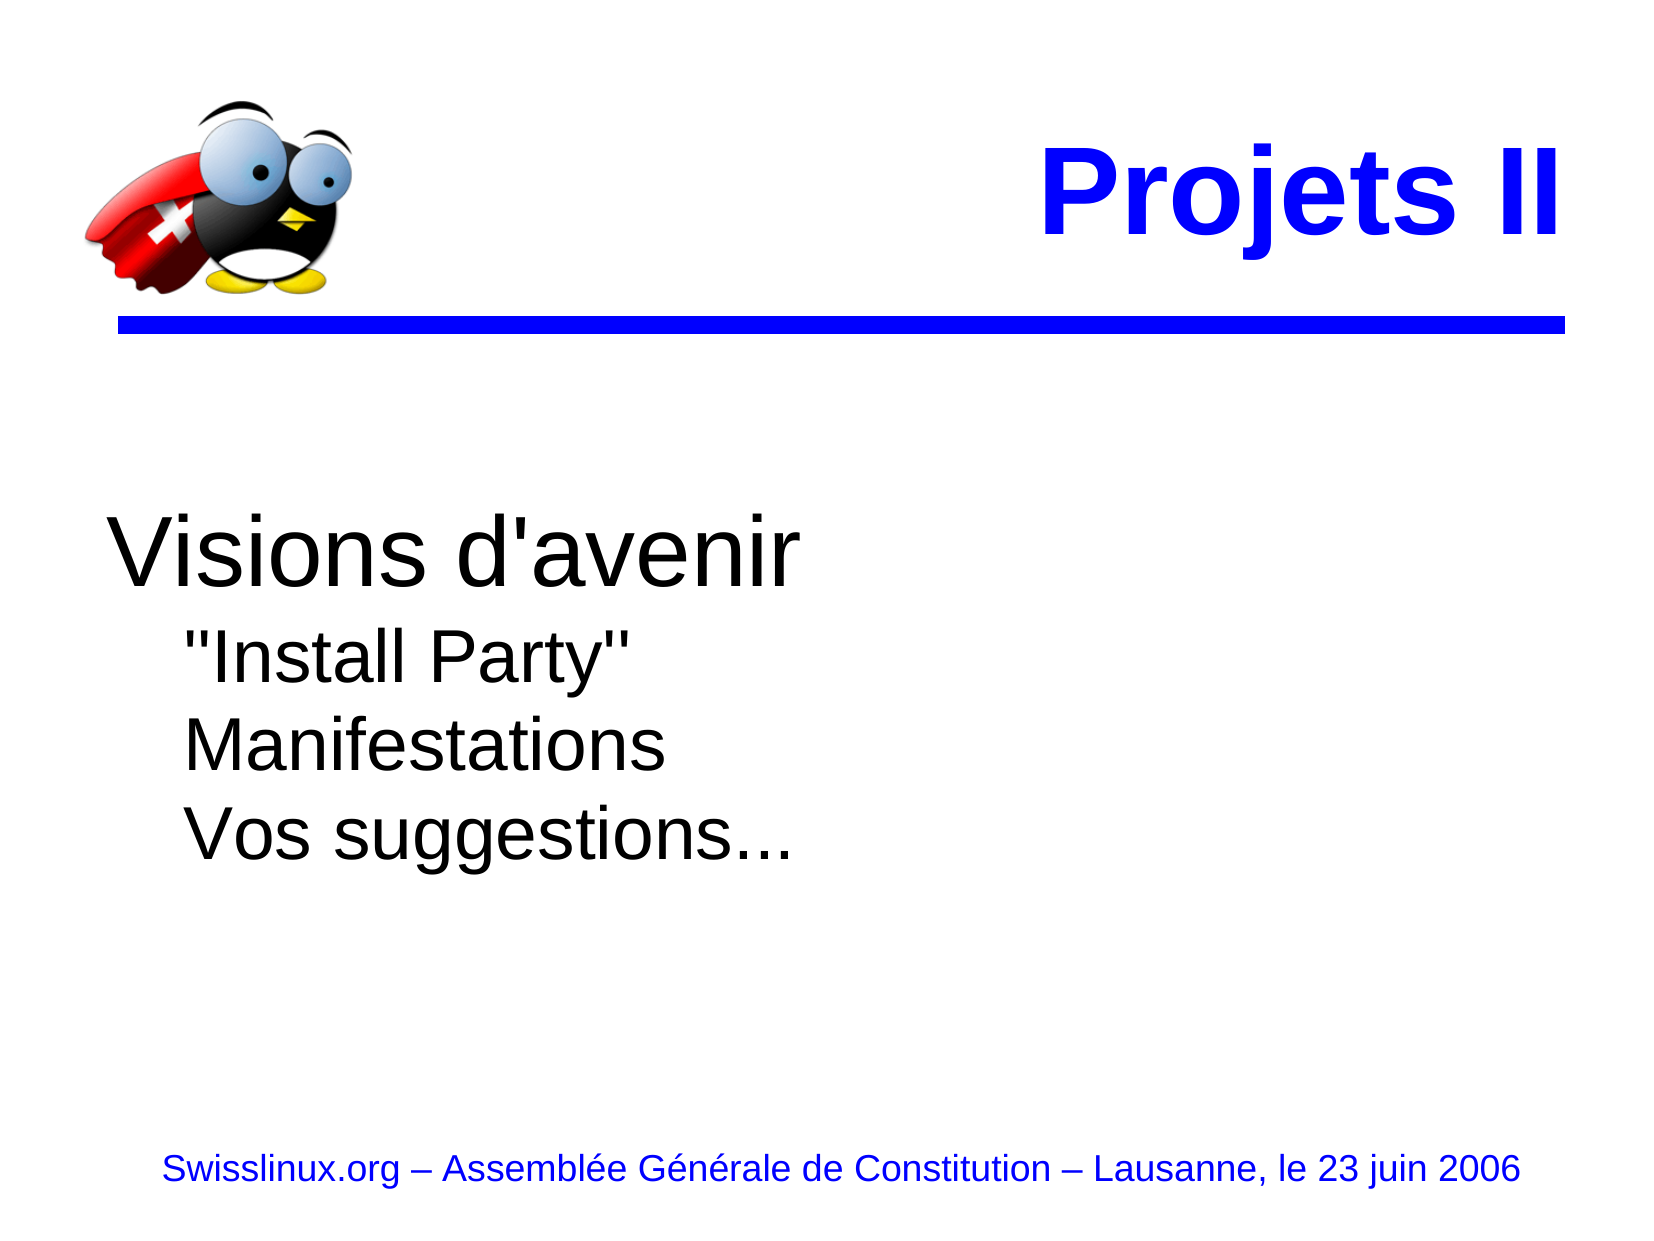

# Projets II
Visions d'avenir
''Install Party''
Manifestations
Vos suggestions...
Swisslinux.org – Assemblée Générale de Constitution – Lausanne, le 23 juin 2006